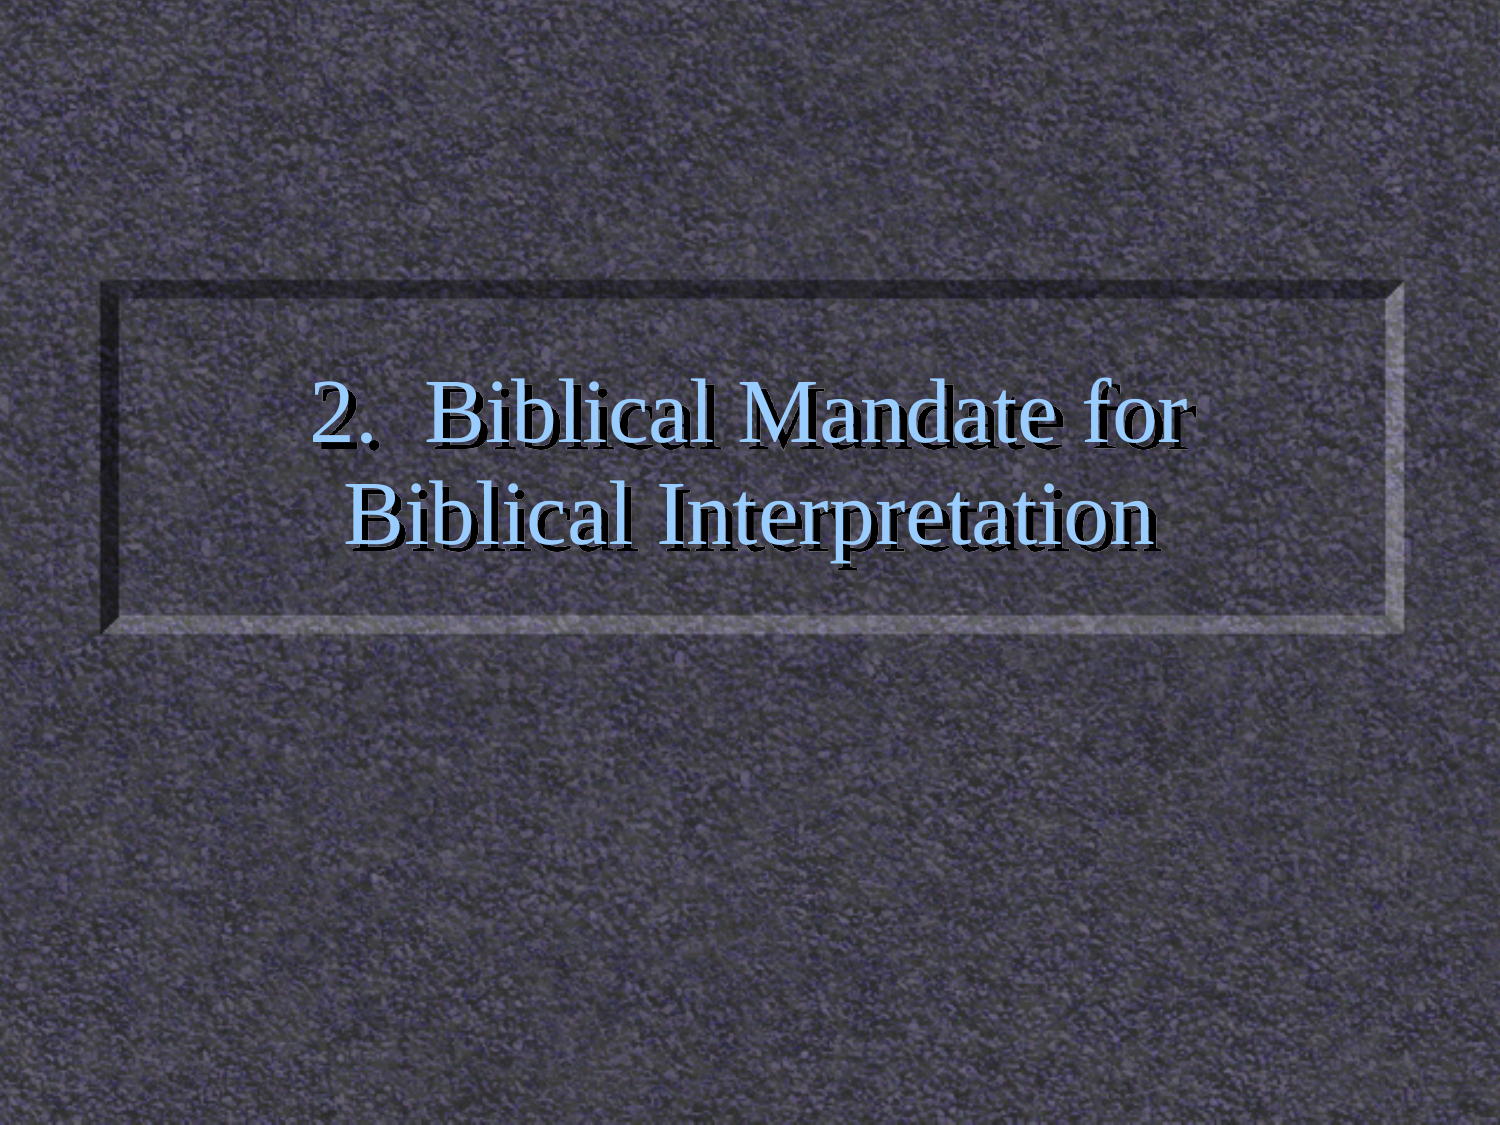

# 2. Biblical Mandate for Biblical Interpretation